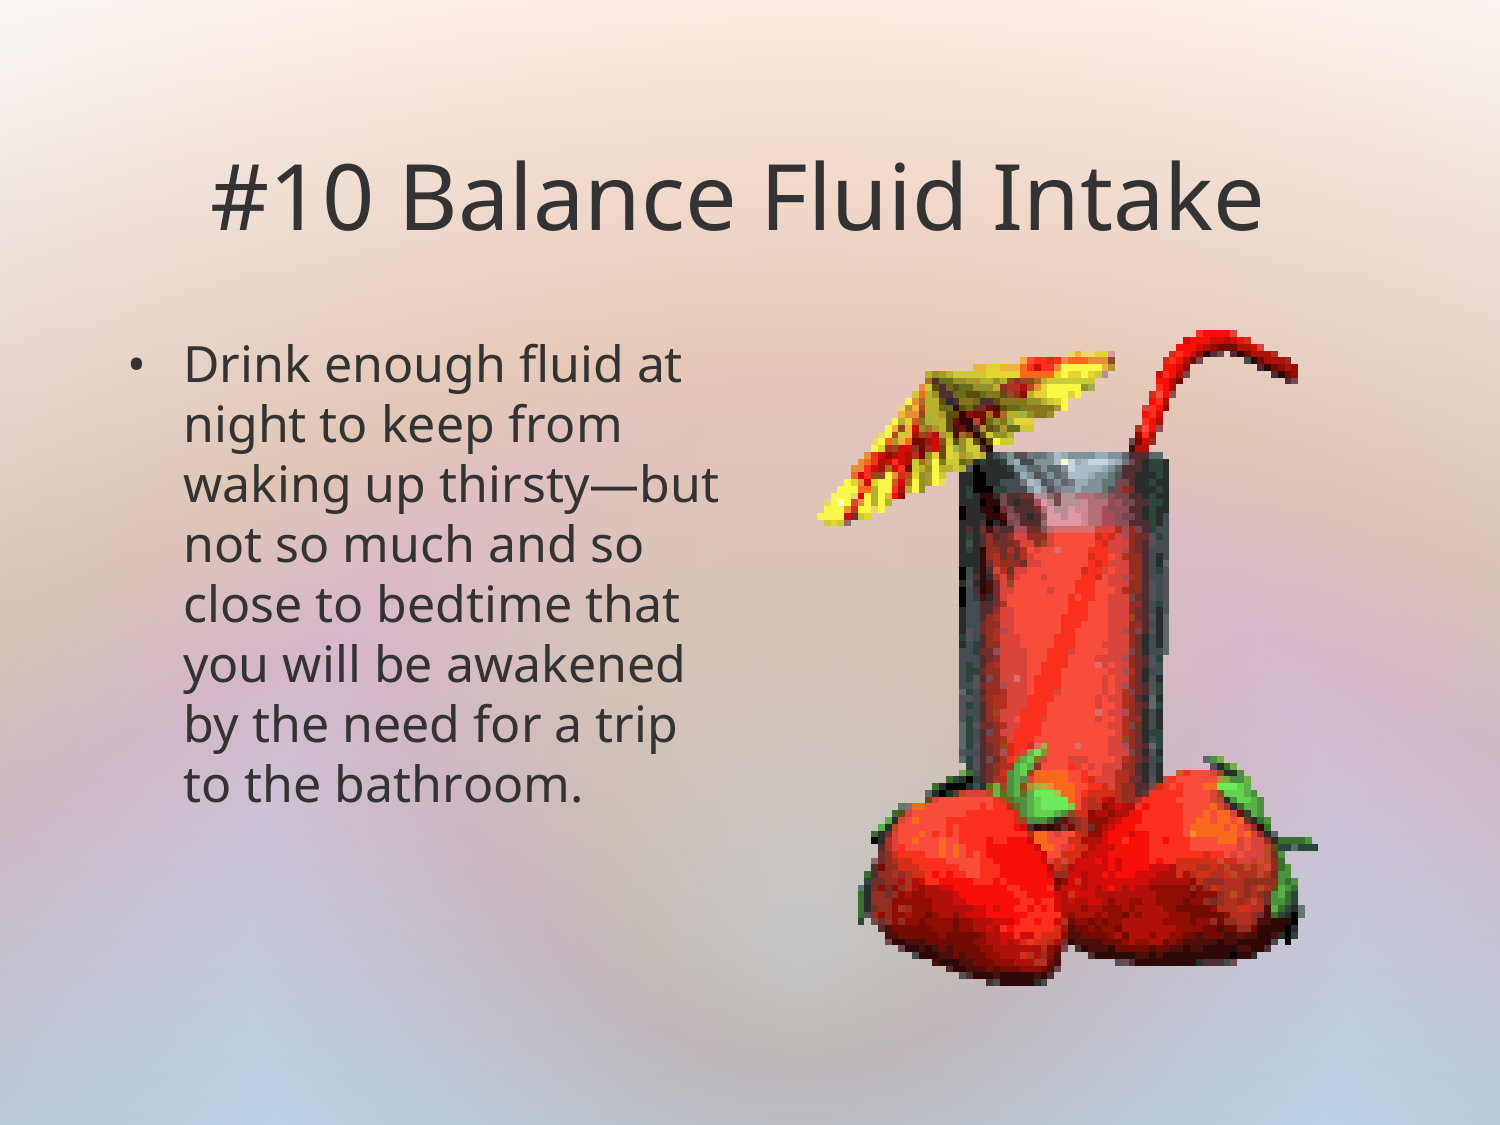

# #10 Balance Fluid Intake
Drink enough fluid at night to keep from waking up thirsty—but not so much and so close to bedtime that you will be awakened by the need for a trip to the bathroom.